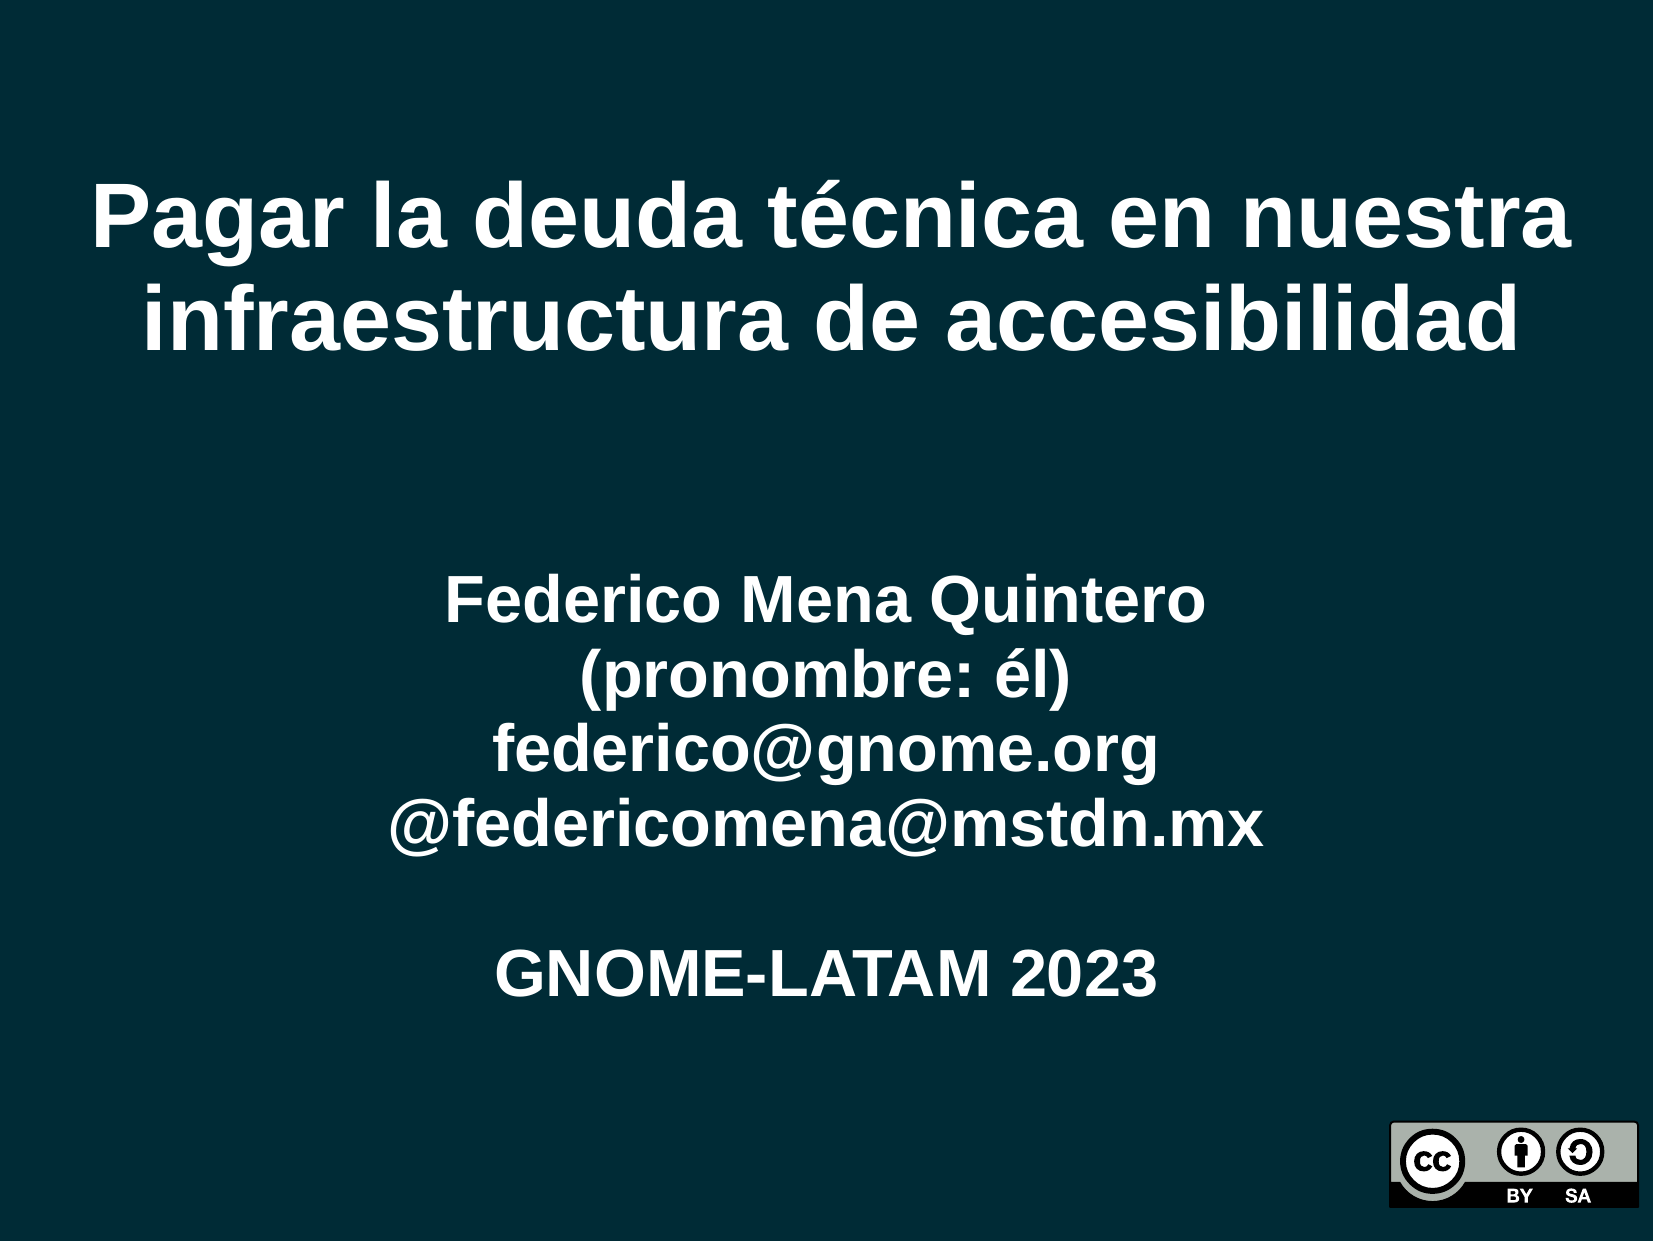

# Pagar la deuda técnica en nuestra infraestructura de accesibilidad
Federico Mena Quintero
(pronombre: él)
federico@gnome.org
@federicomena@mstdn.mx
GNOME-LATAM 2023